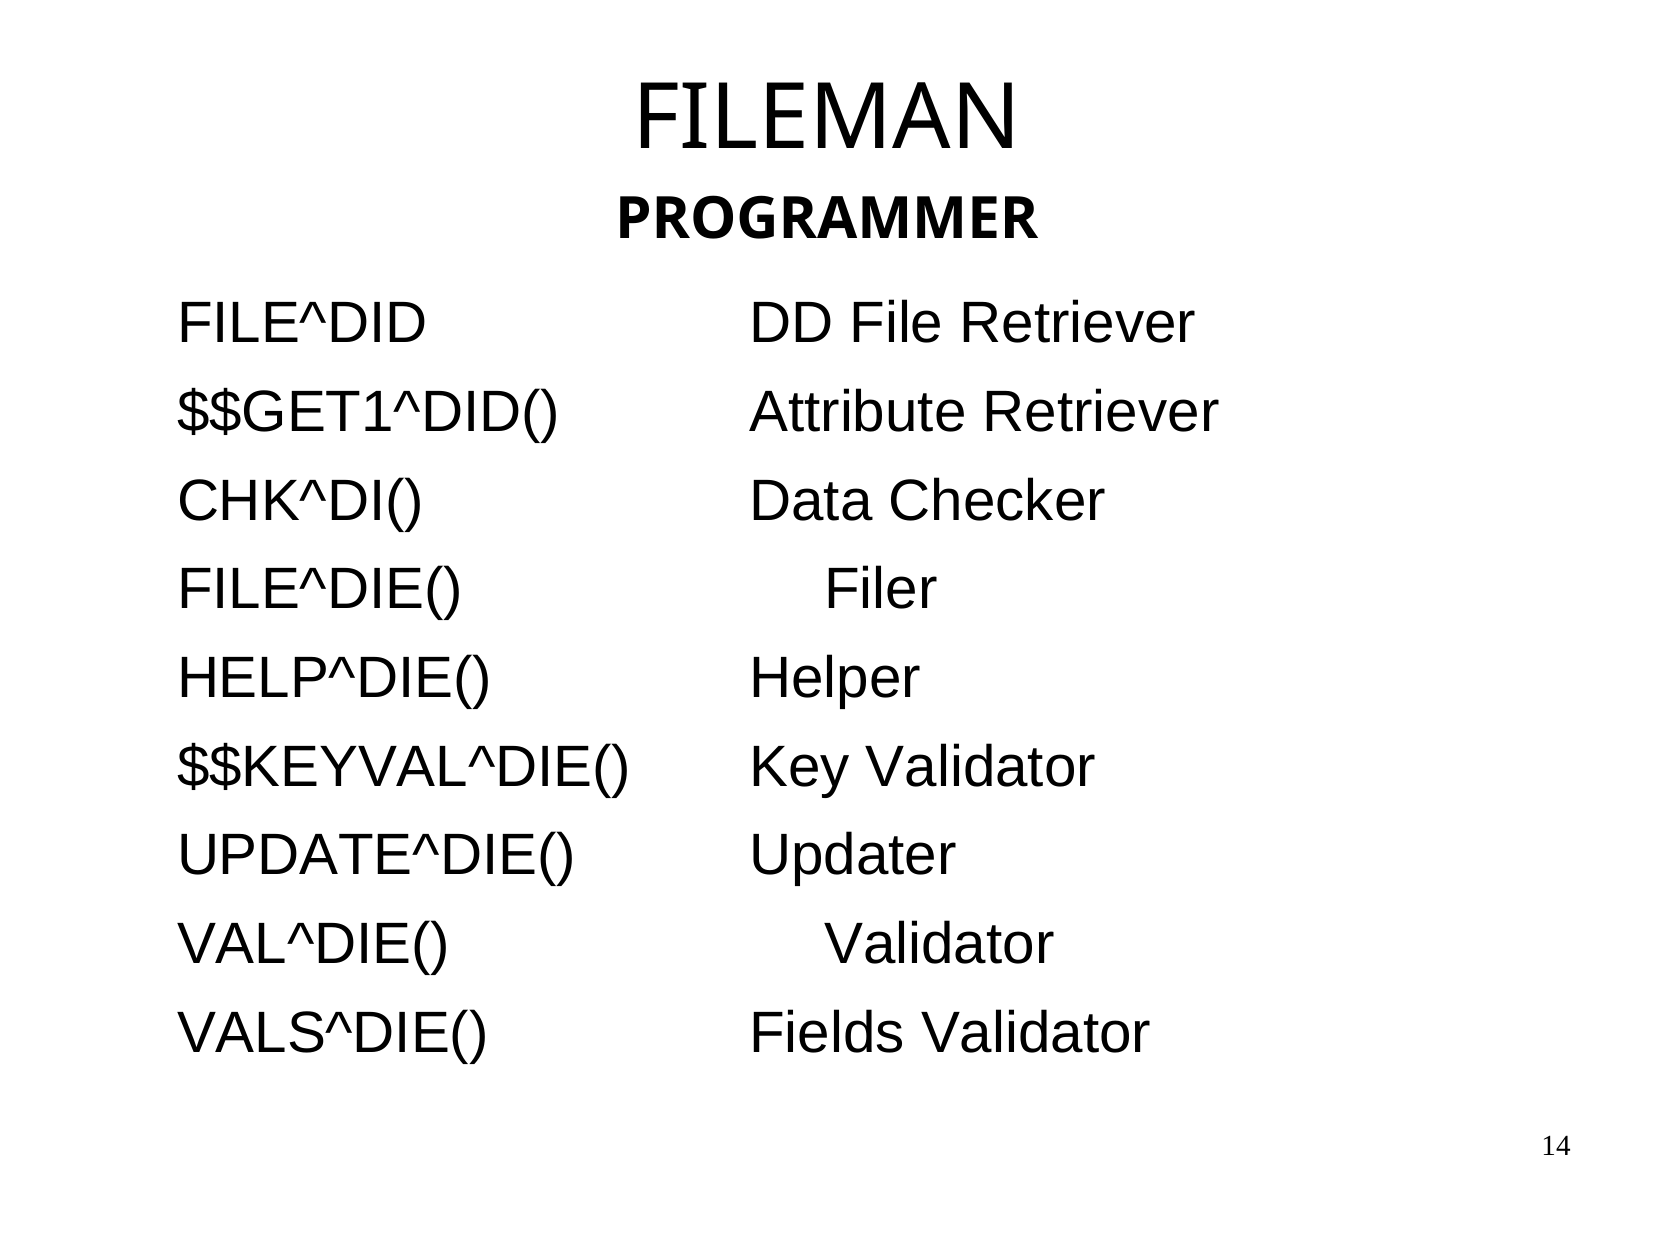

# FILEMAN PROGRAMMER
FILE^DID					DD File Retriever
$$GET1^DID()			Attribute Retriever
CHK^DI()					Data Checker
FILE^DIE()					Filer
HELP^DIE()				Helper
$$KEYVAL^DIE()		Key Validator
UPDATE^DIE()			Updater
VAL^DIE()					Validator
VALS^DIE()				Fields Validator
14